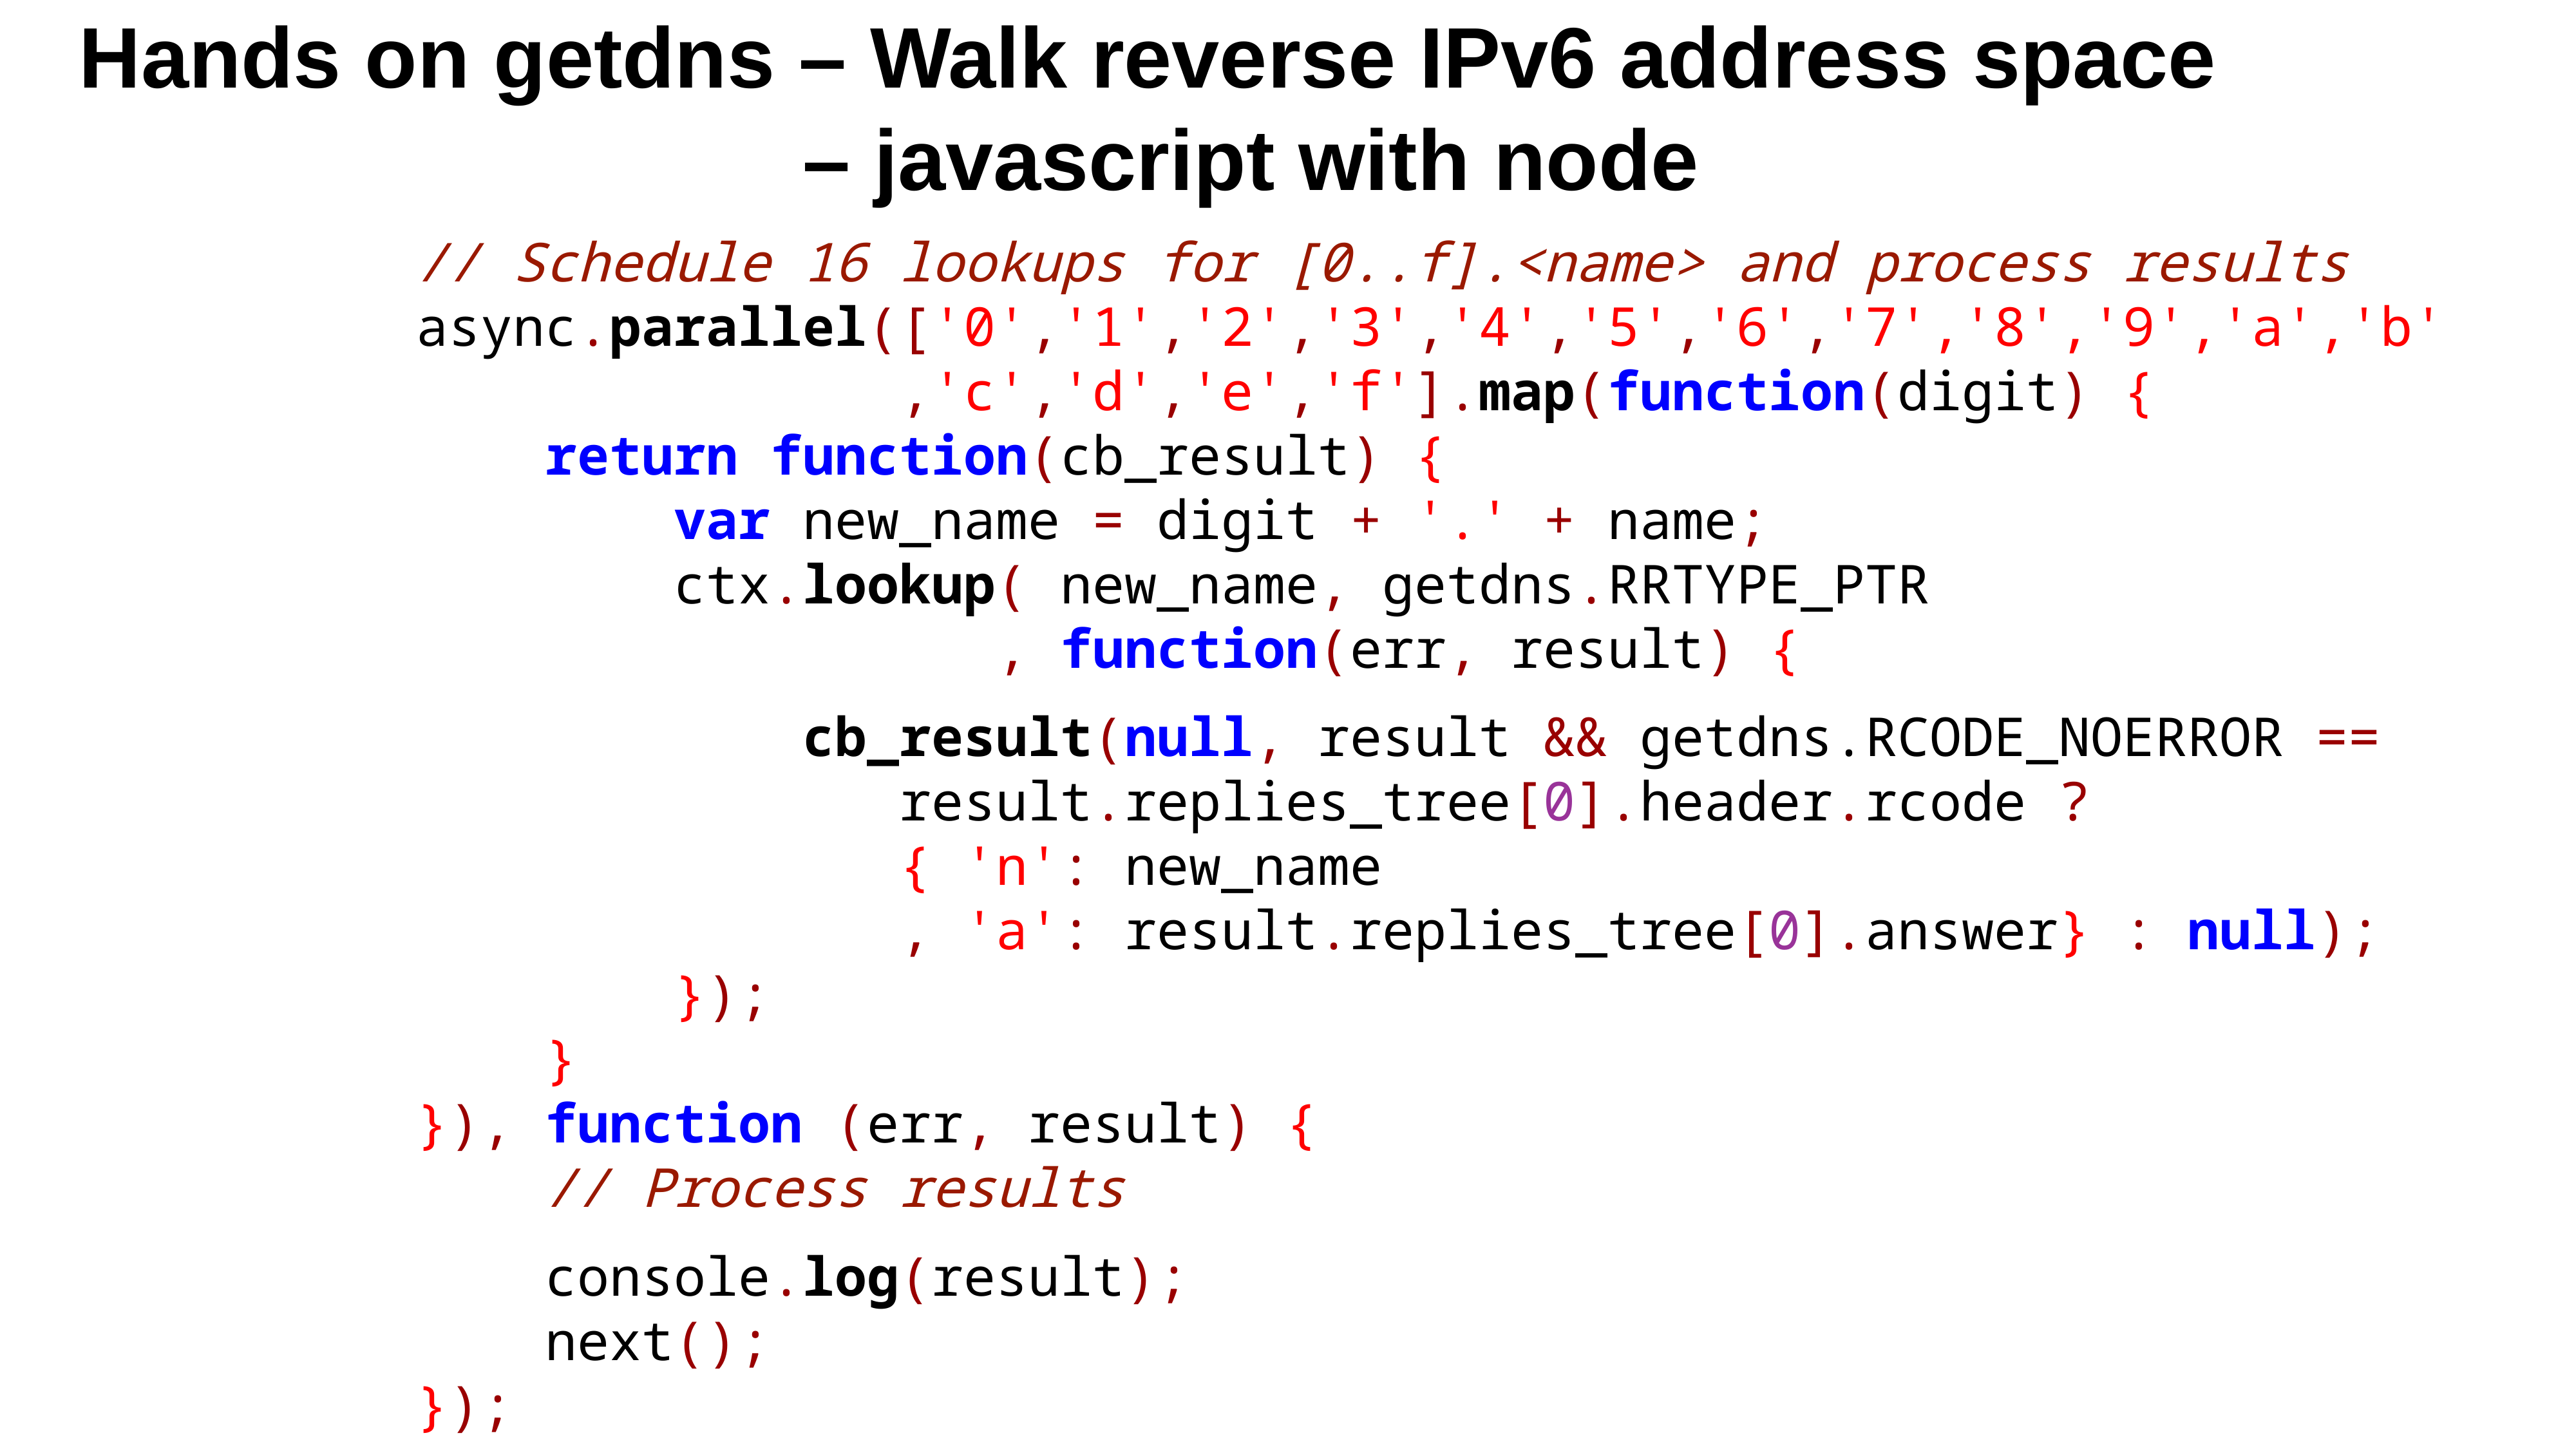

# Hands on getdns – Walk reverse IPv6 address space – javascript with node
 // Schedule 16 lookups for [0..f].<name> and process results
 async.parallel(['0','1','2','3','4','5','6','7','8','9','a','b'
 ,'c','d','e','f'].map(function(digit) {
 return function(cb_result) {
 var new_name = digit + '.' + name;
 ctx.lookup( new_name, getdns.RRTYPE_PTR
 , function(err, result) {
 cb_result(null, result && getdns.RCODE_NOERROR ==
 result.replies_tree[0].header.rcode ?
 { 'n': new_name
 , 'a': result.replies_tree[0].answer} : null);
 });
 }
 }), function (err, result) {
 // Process results
 console.log(result);
 next();
 });